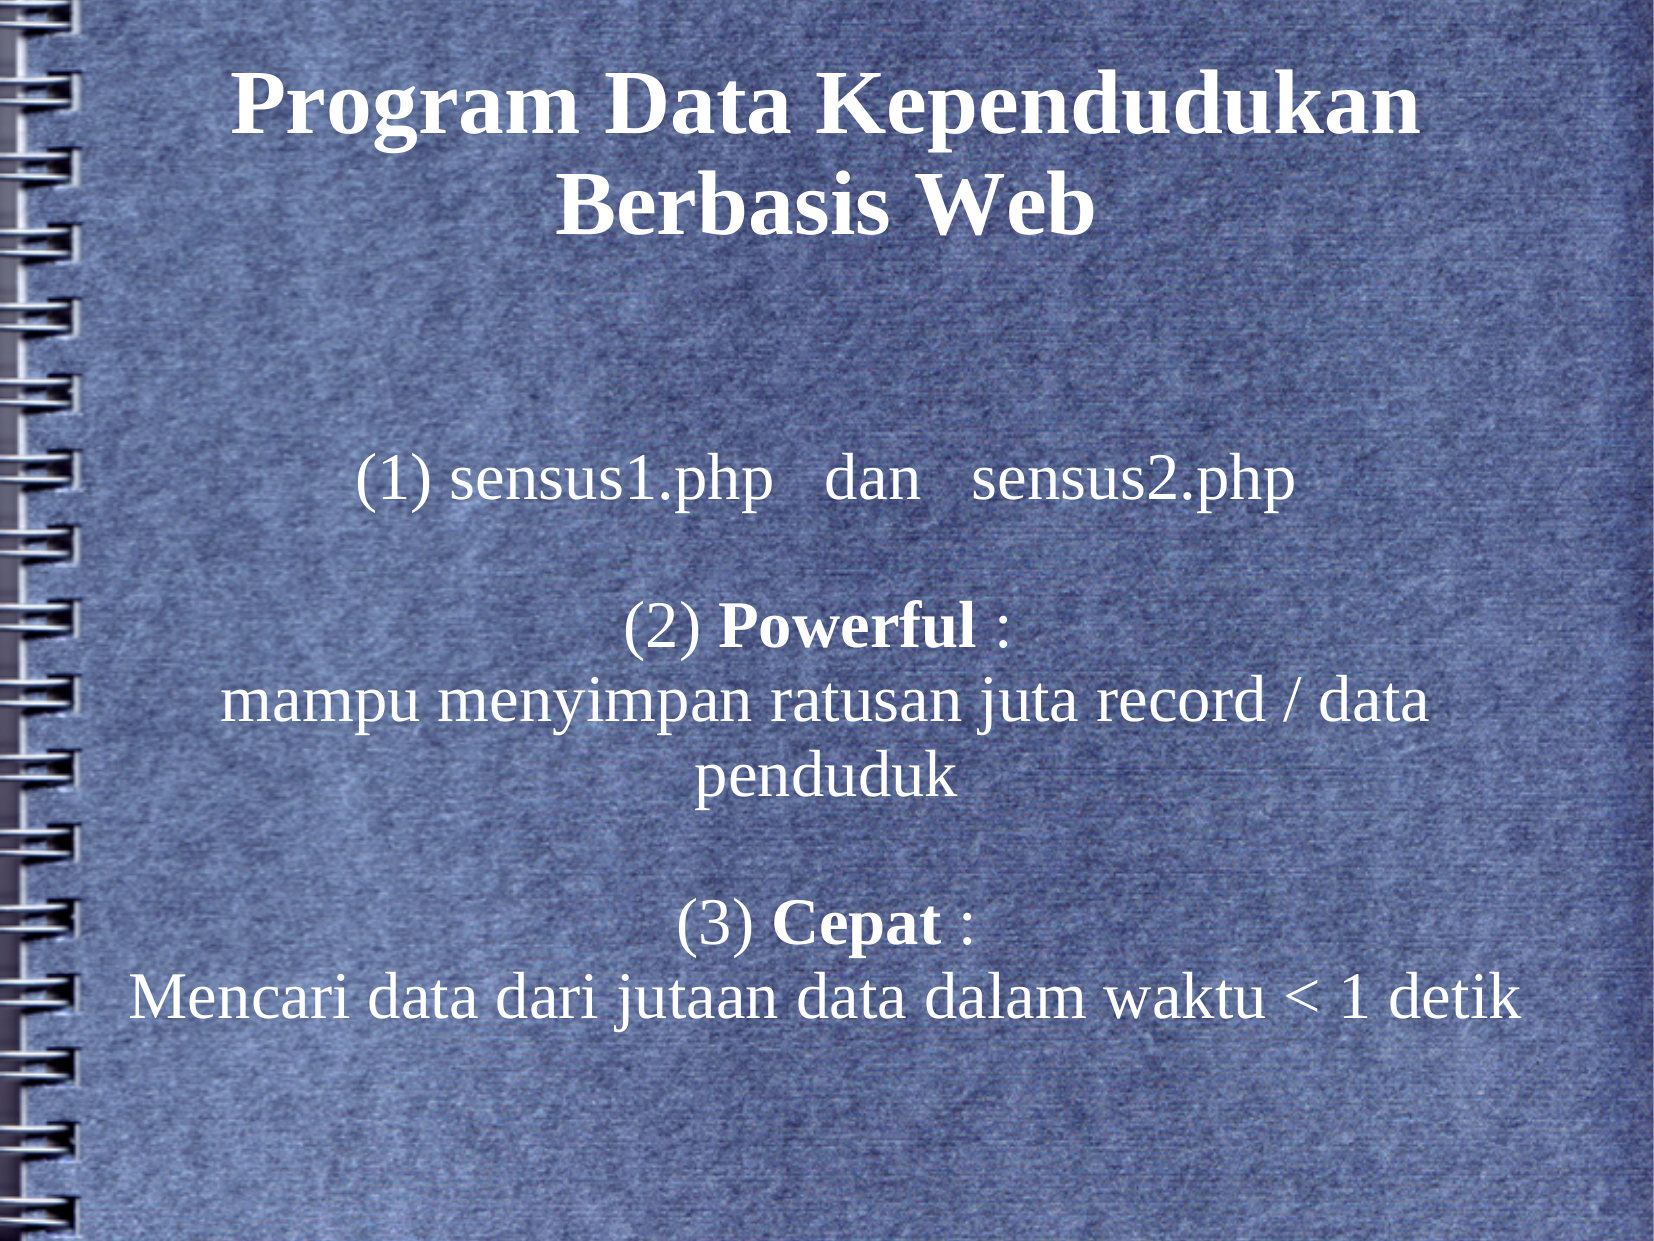

# Program Data Kependudukan Berbasis Web
(1) sensus1.php dan sensus2.php
(2) Powerful :
mampu menyimpan ratusan juta record / data penduduk
(3) Cepat :
Mencari data dari jutaan data dalam waktu < 1 detik